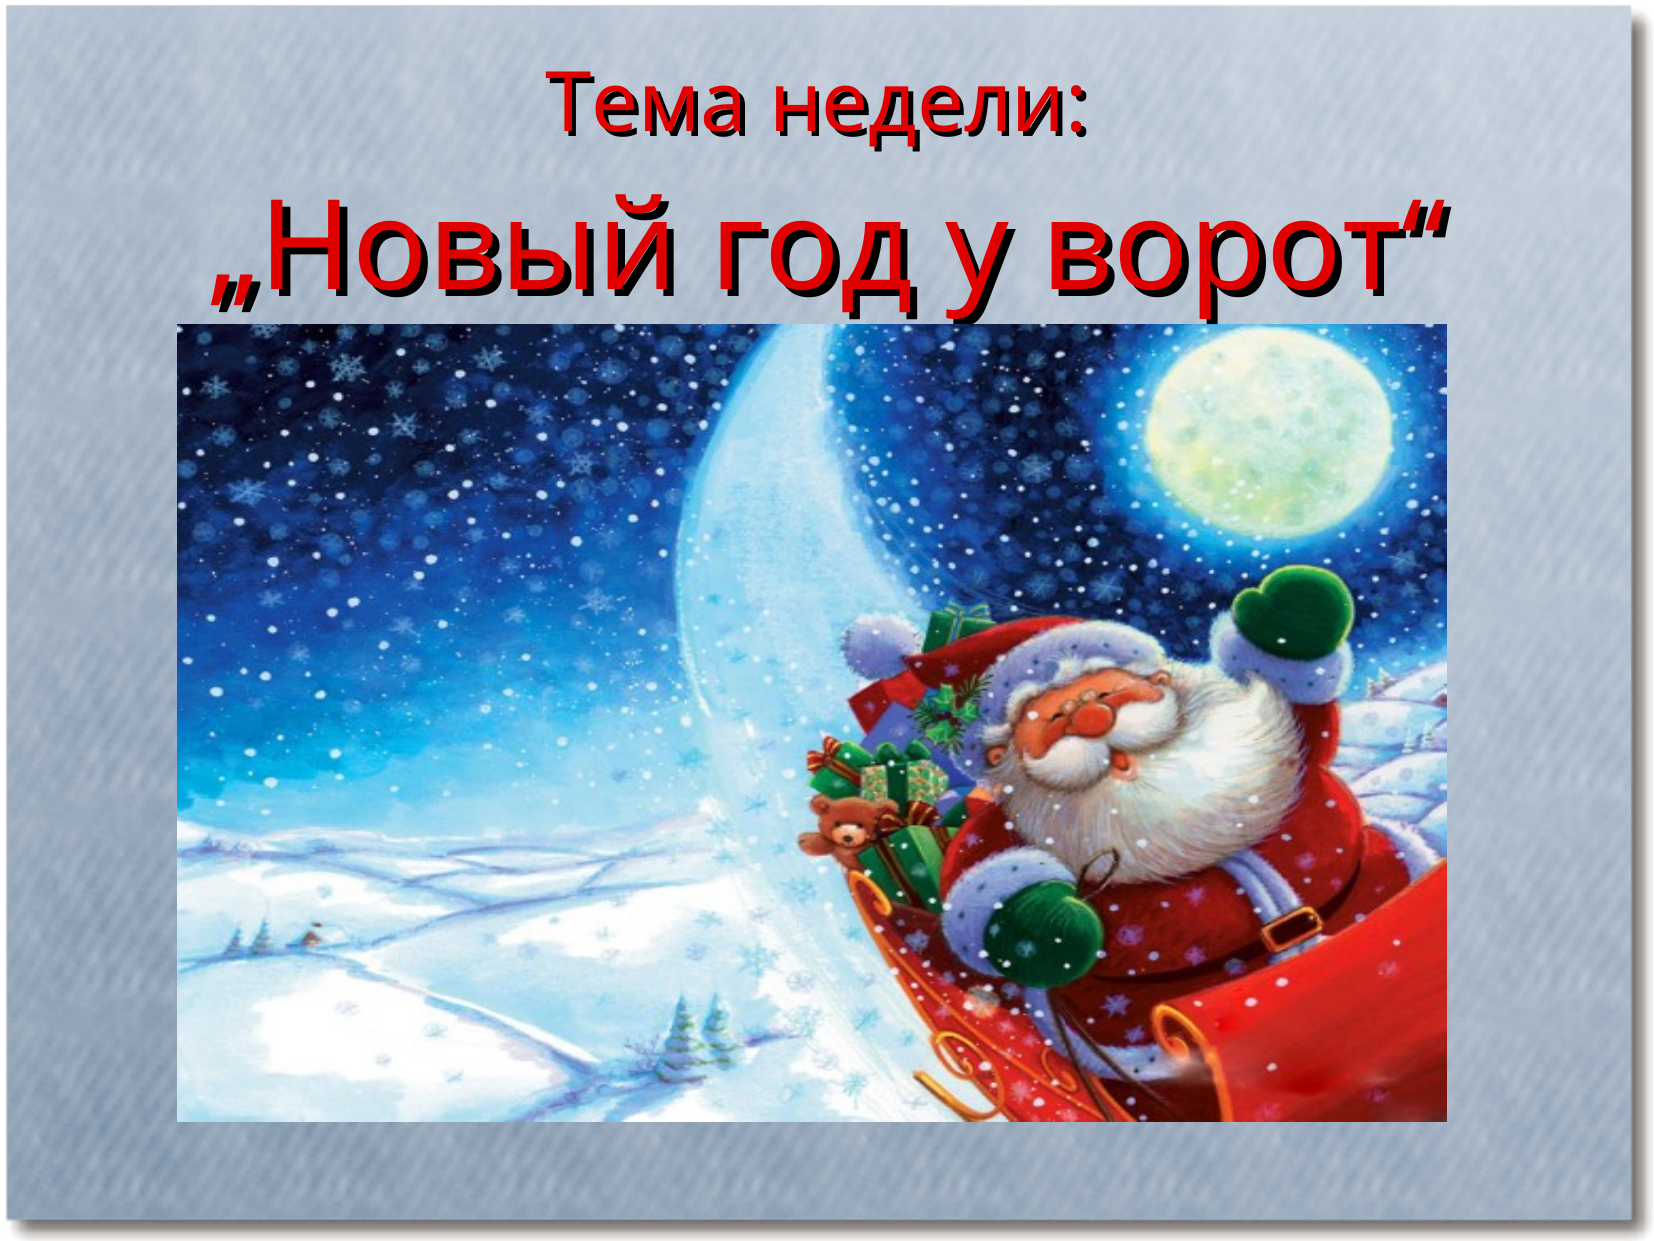

# Тема недели: „Новый год у ворот“